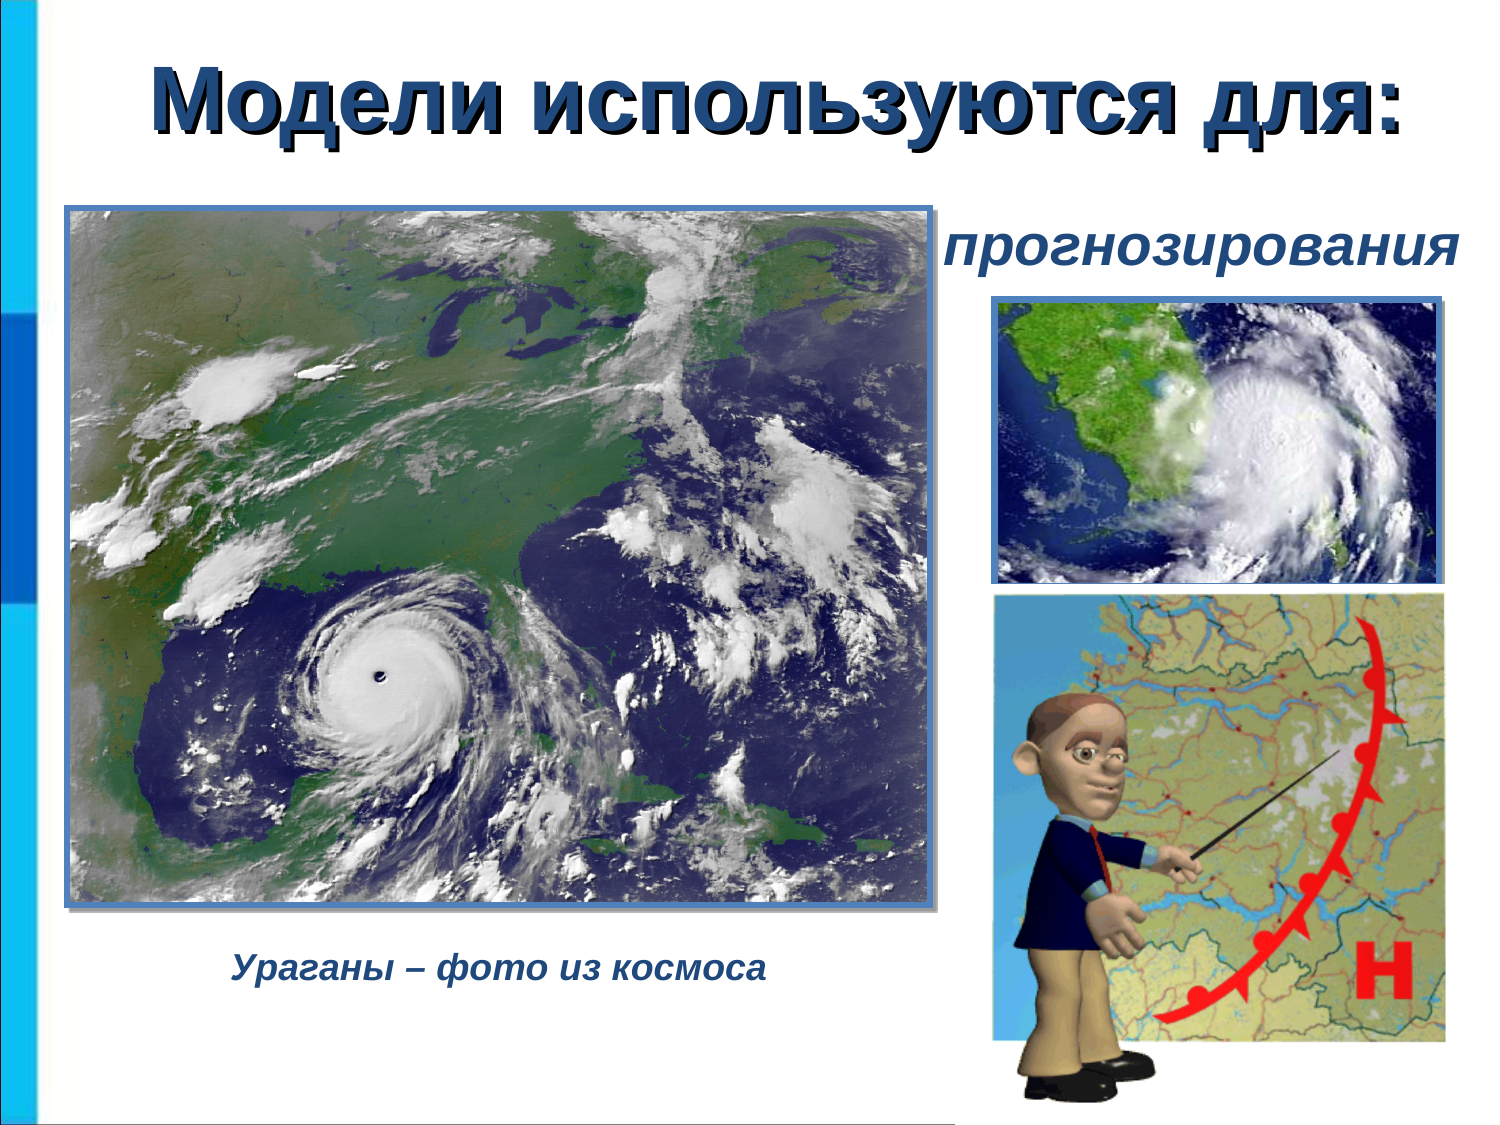

# Модели используются для:
прогнозирования
Ураганы – фото из космоса